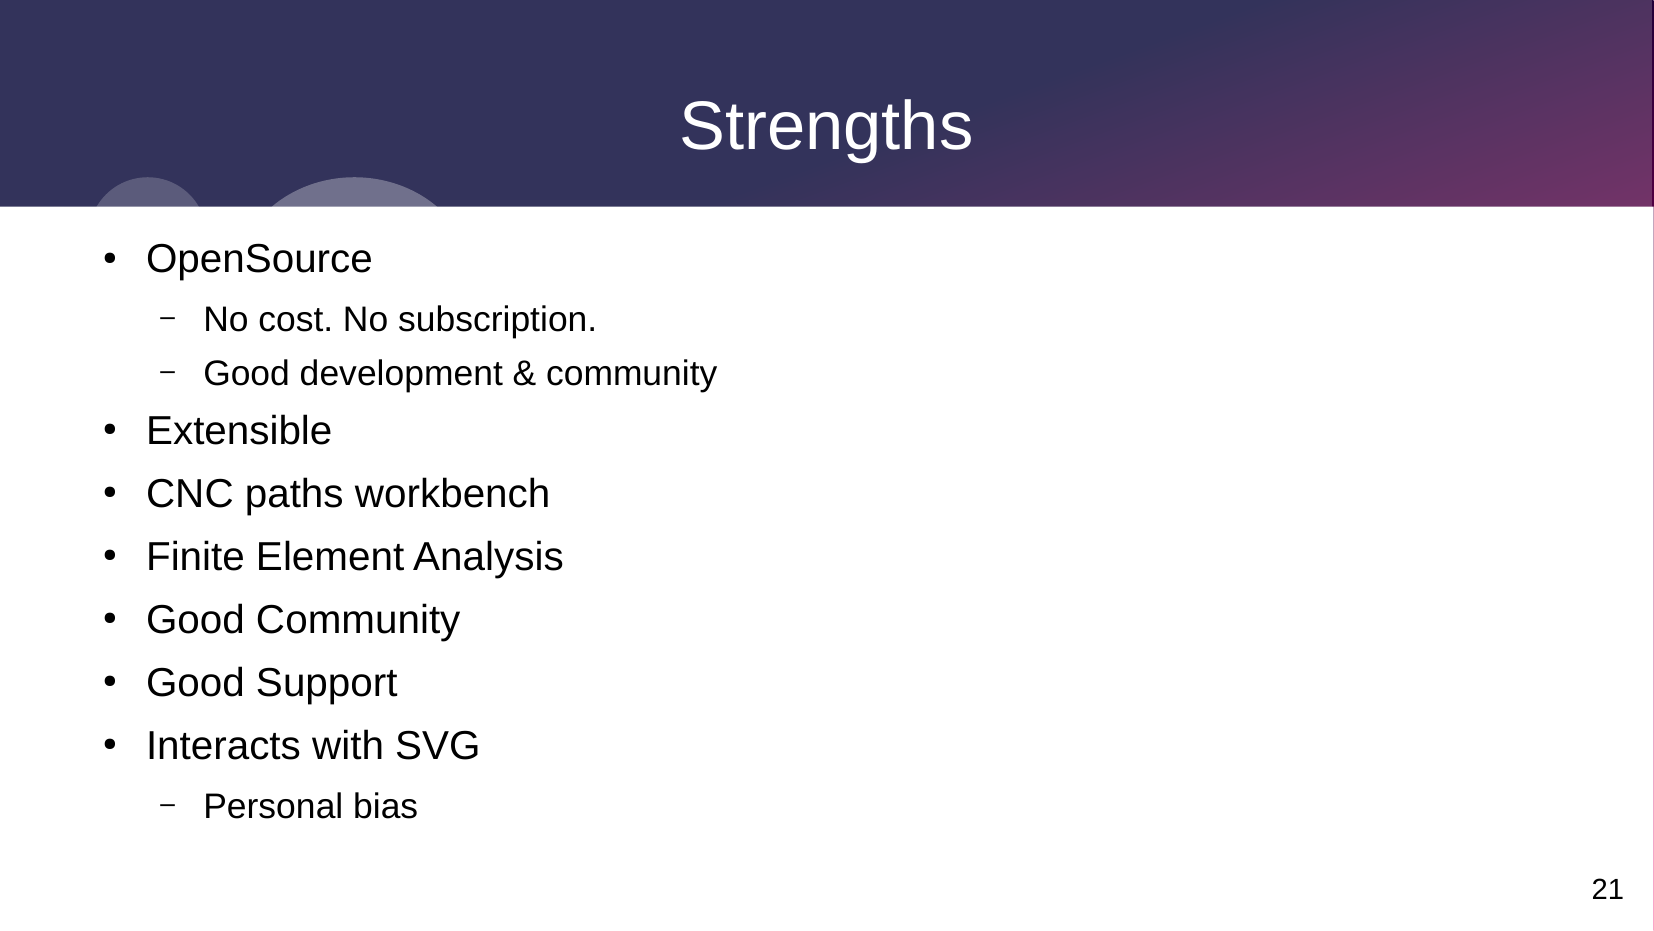

# Strengths
OpenSource
No cost. No subscription.
Good development & community
Extensible
CNC paths workbench
Finite Element Analysis
Good Community
Good Support
Interacts with SVG
Personal bias